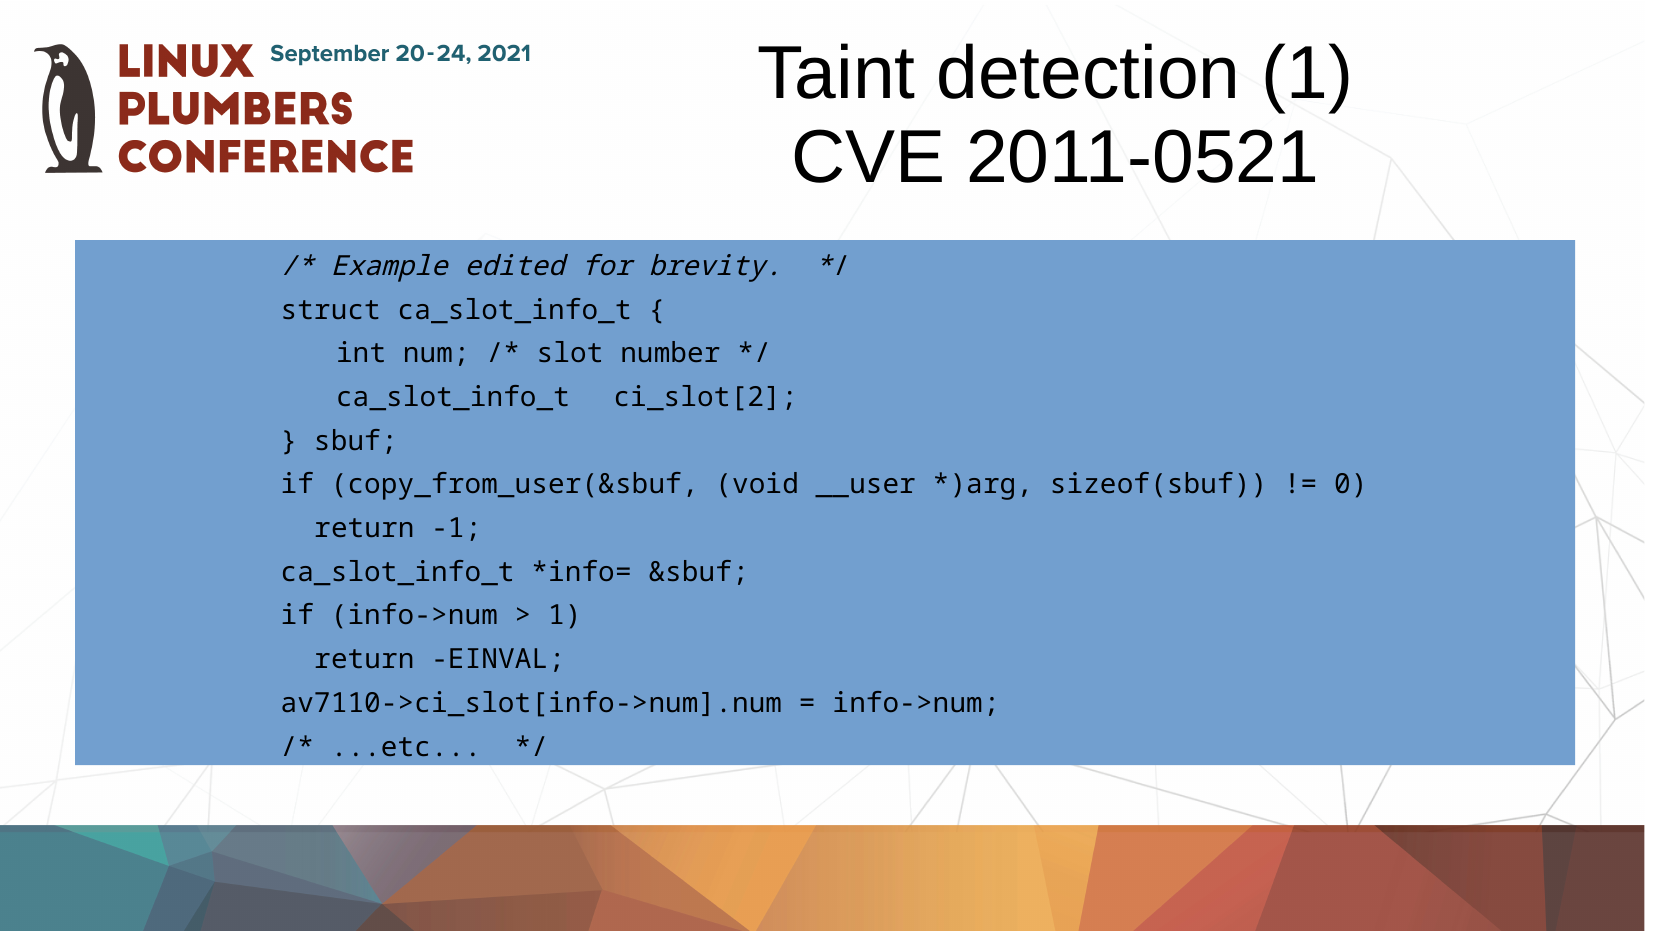

# Taint detection (1) CVE 2011-0521
/* Example edited for brevity. */
struct ca_slot_info_t {
	int num; /* slot number */
	ca_slot_info_t		ci_slot[2];
} sbuf;
if (copy_from_user(&sbuf, (void __user *)arg, sizeof(sbuf)) != 0)
 return -1;
ca_slot_info_t *info= &sbuf;
if (info->num > 1)
 return -EINVAL;
av7110->ci_slot[info->num].num = info->num;
/* ...etc... */